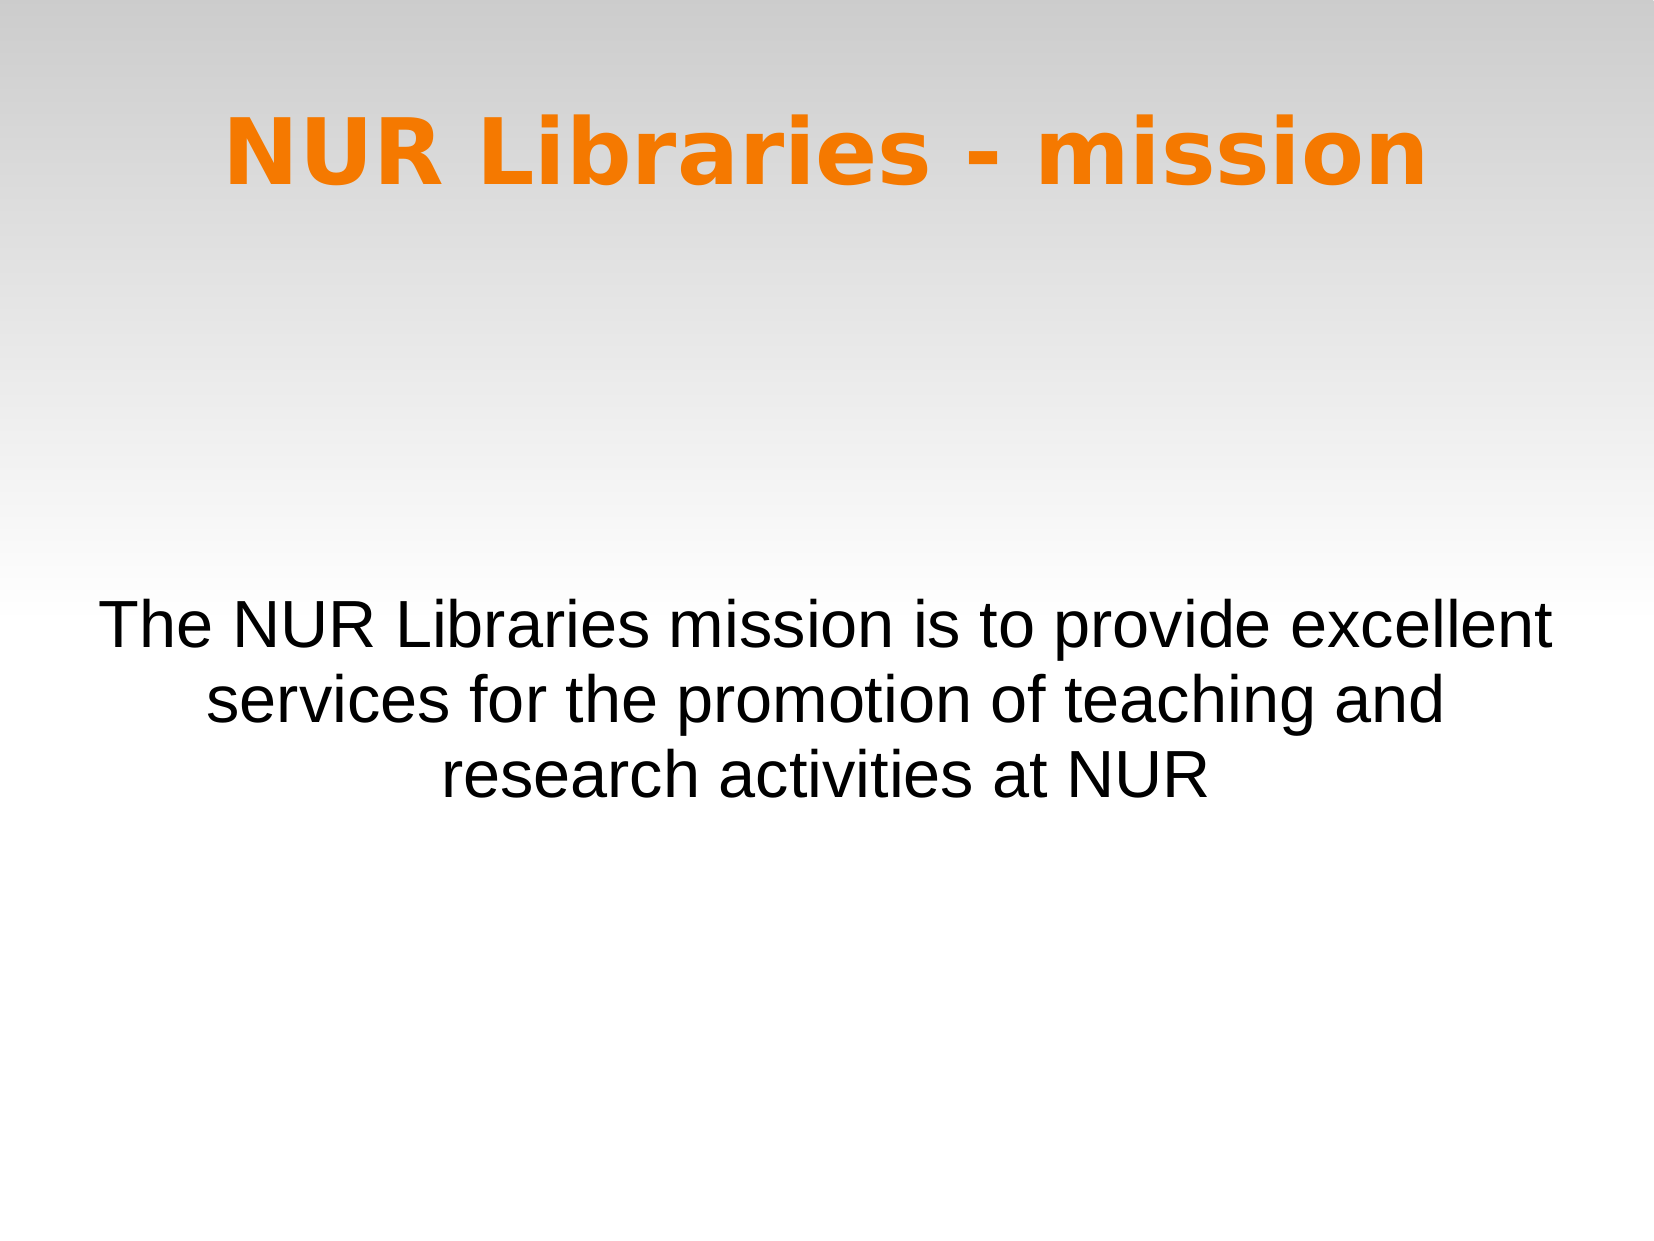

# NUR Libraries - mission
The NUR Libraries mission is to provide excellent services for the promotion of teaching and research activities at NUR